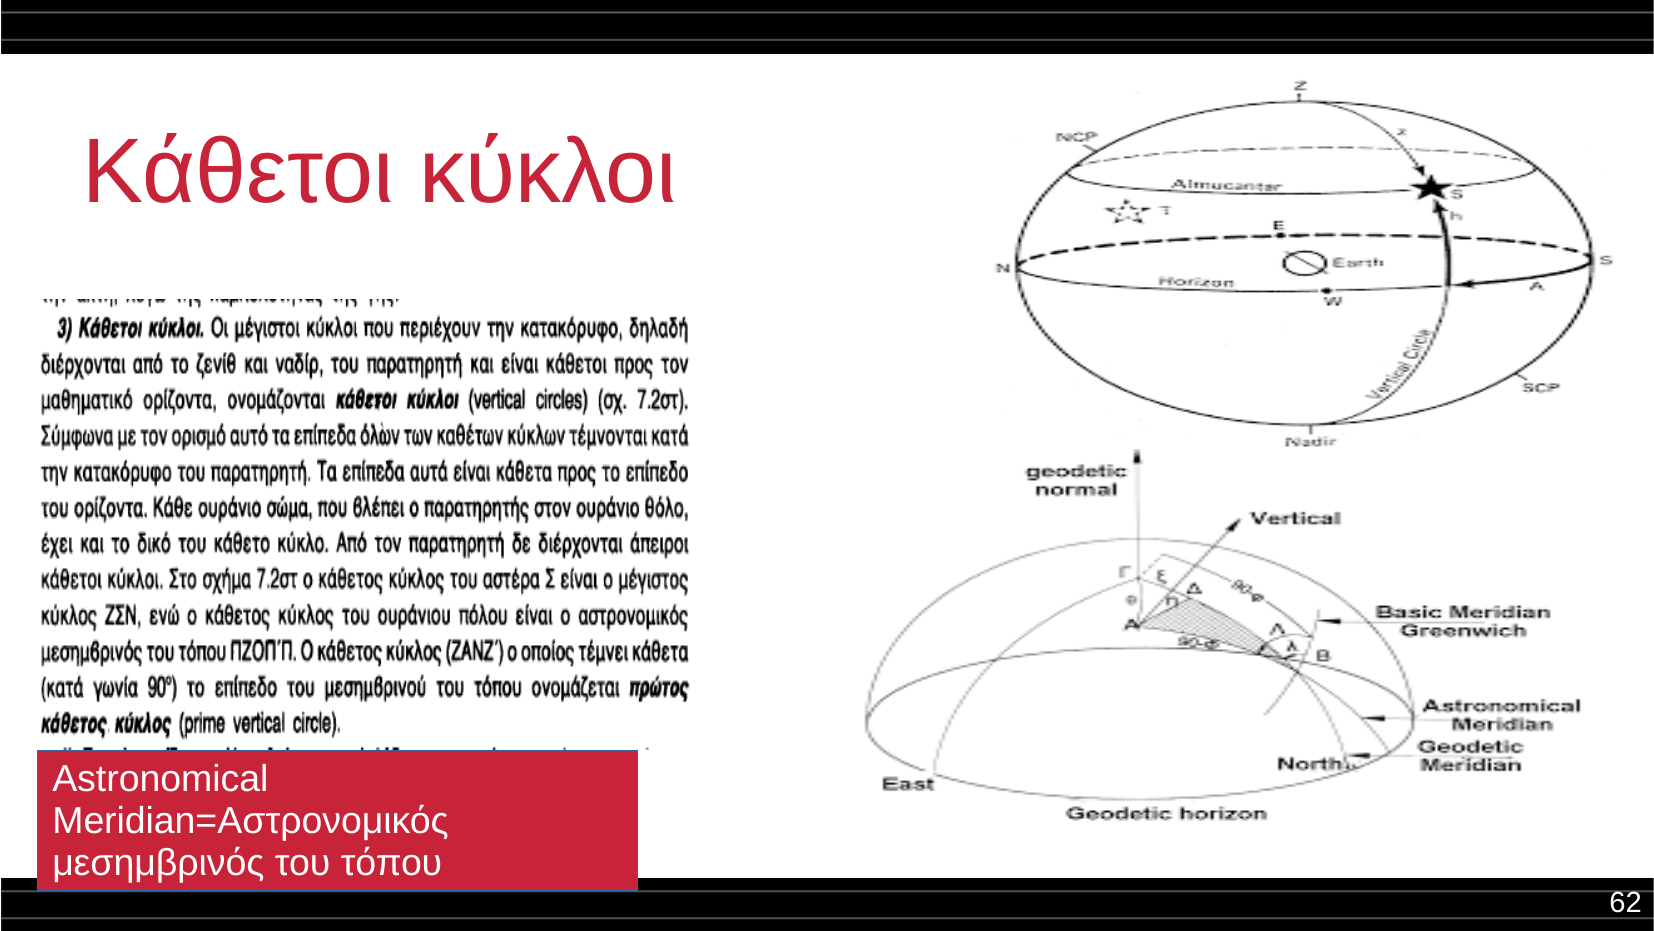

# Κάθετοι κύκλοι
Astronomical Meridian=Αστρονομικός μεσημβρινός του τόπου